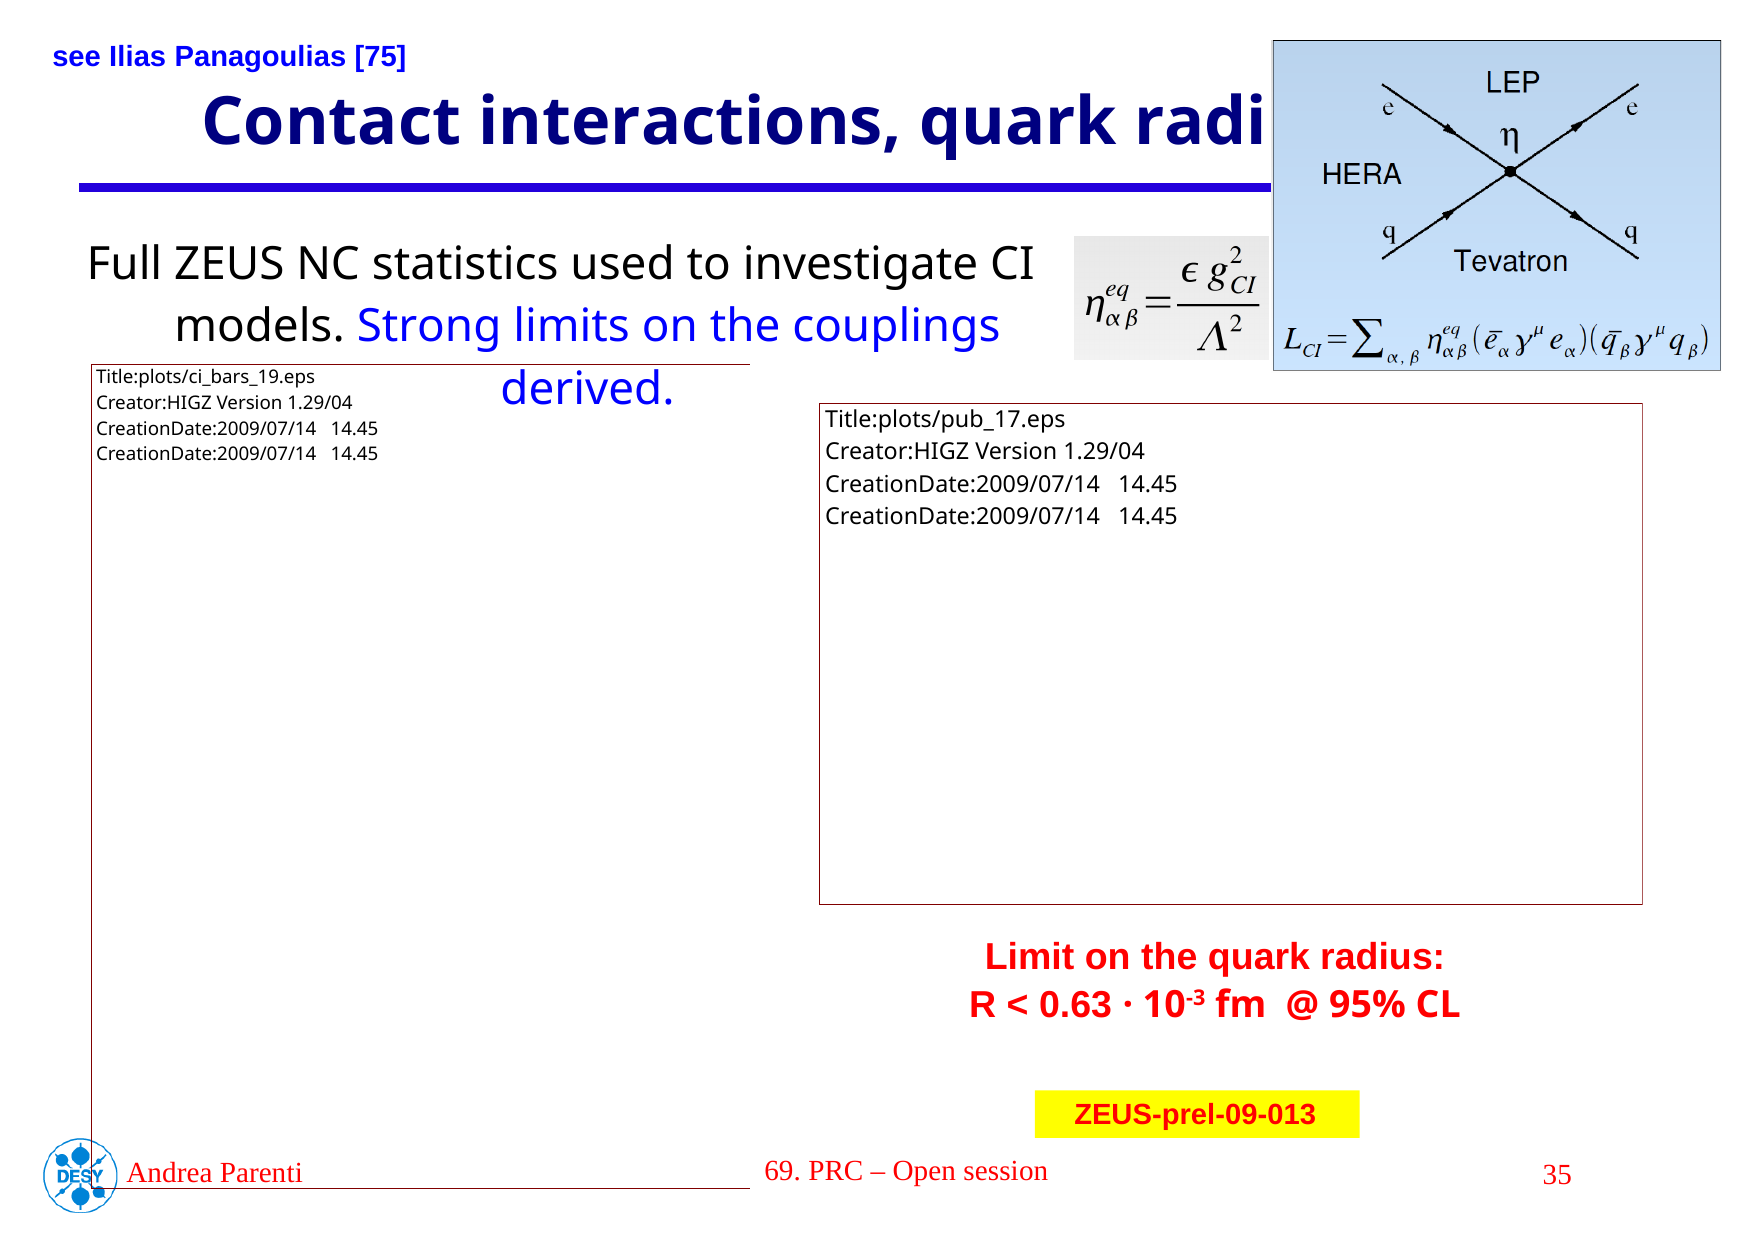

see Ilias Panagoulias [75]
# Contact interactions, quark radius
Full ZEUS NC statistics used to investigate CI models. Strong limits on the couplings derived.
Limit on the quark radius:
R < 0.63 · 10-3 fm @ 95% CL
 ZEUS-prel-09-013